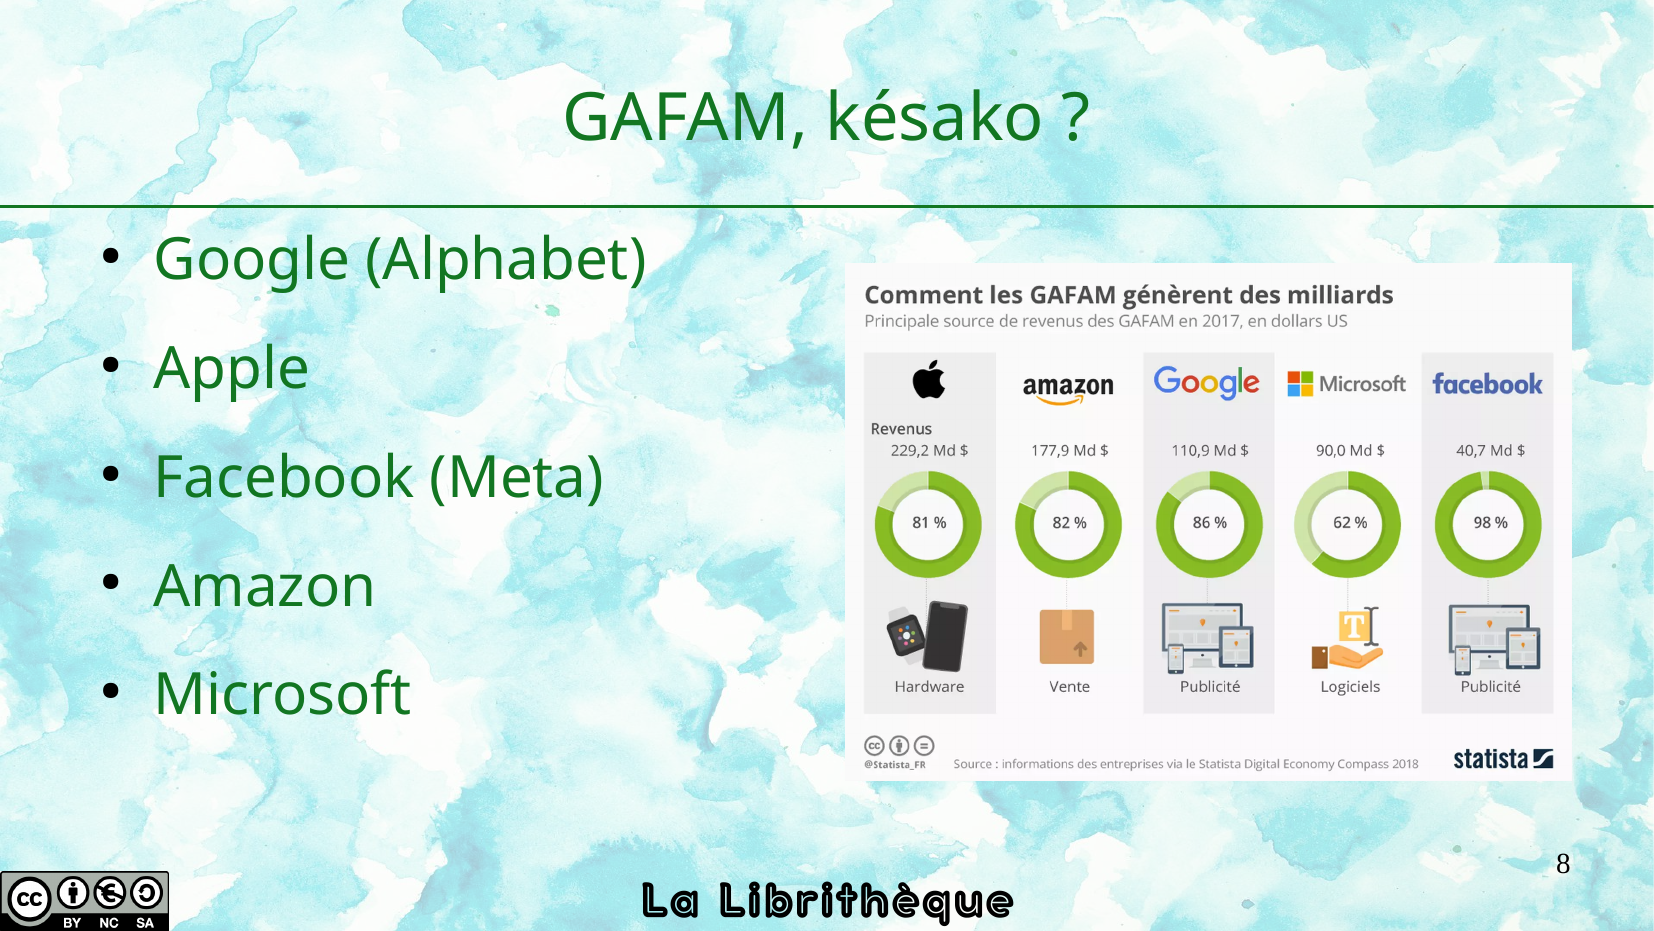

# GAFAM, késako ?
Google (Alphabet)
Apple
Facebook (Meta)
Amazon
Microsoft
8